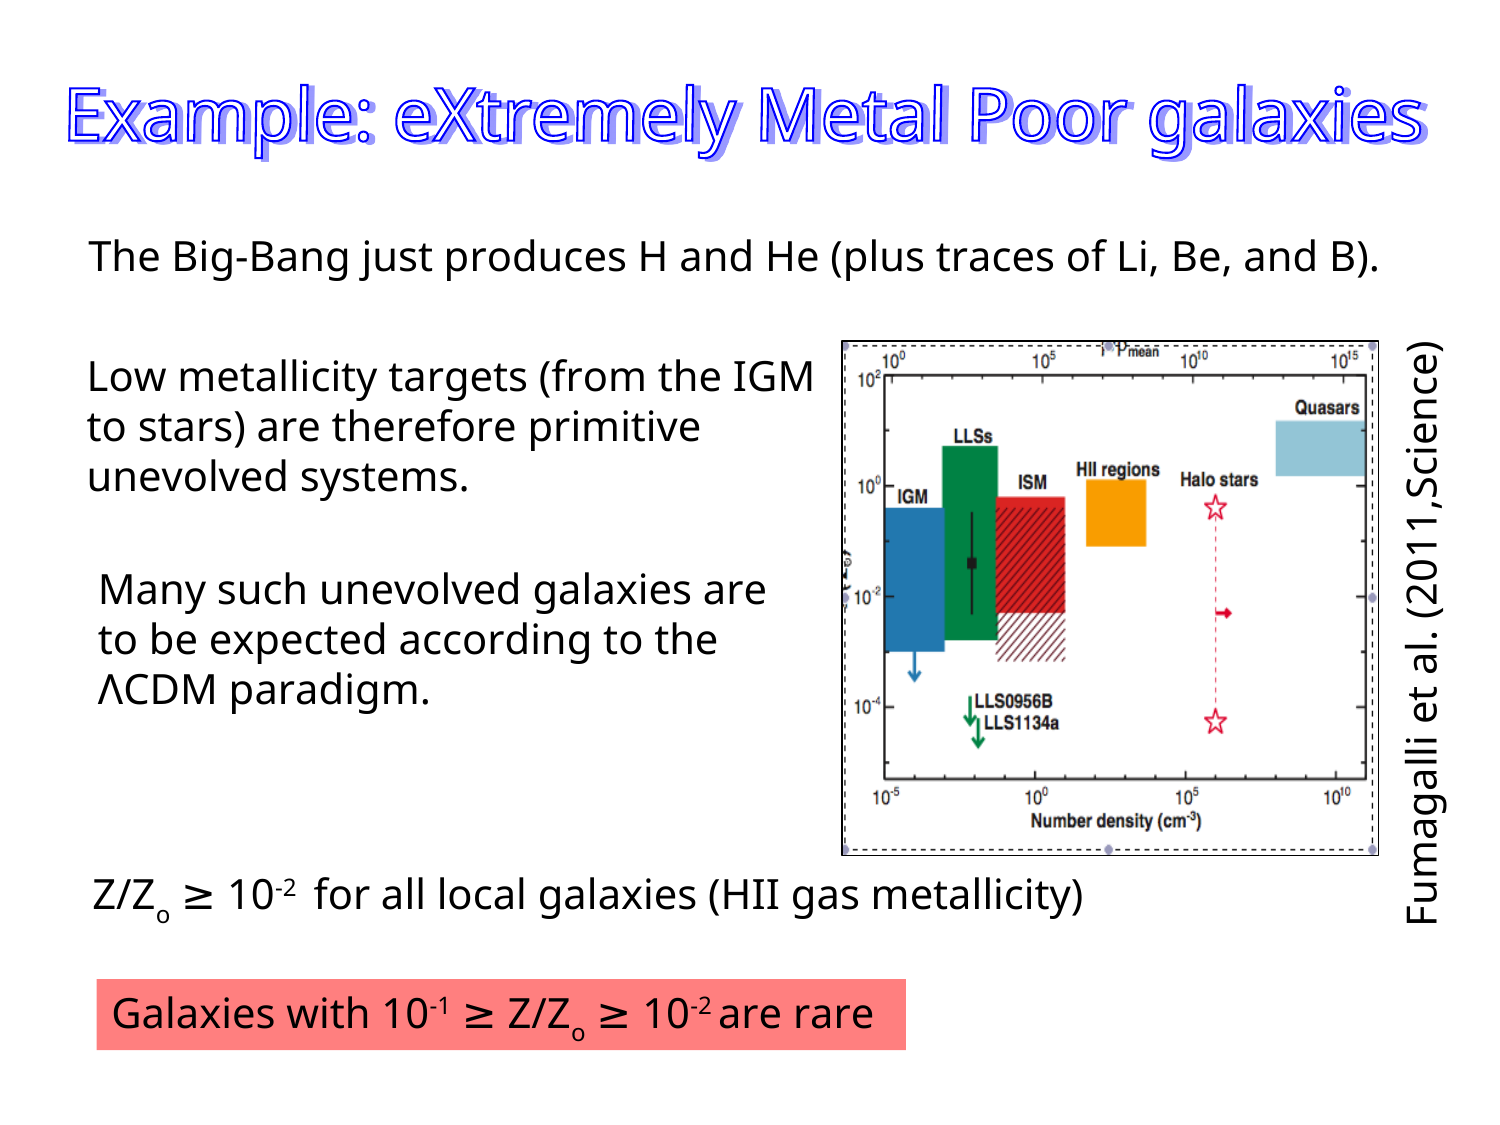

Example: eXtremely Metal Poor galaxies
The Big-Bang just produces H and He (plus traces of Li, Be, and B).
Low metallicity targets (from the IGM to stars) are therefore primitive unevolved systems.
Many such unevolved galaxies are to be expected according to the ΛCDM paradigm.
Fumagalli et al. (2011,Science)
Z/Zο ≥ 10-2 for all local galaxies (HII gas metallicity)
Galaxies with 10-1 ≥ Z/Zο ≥ 10-2 are rare